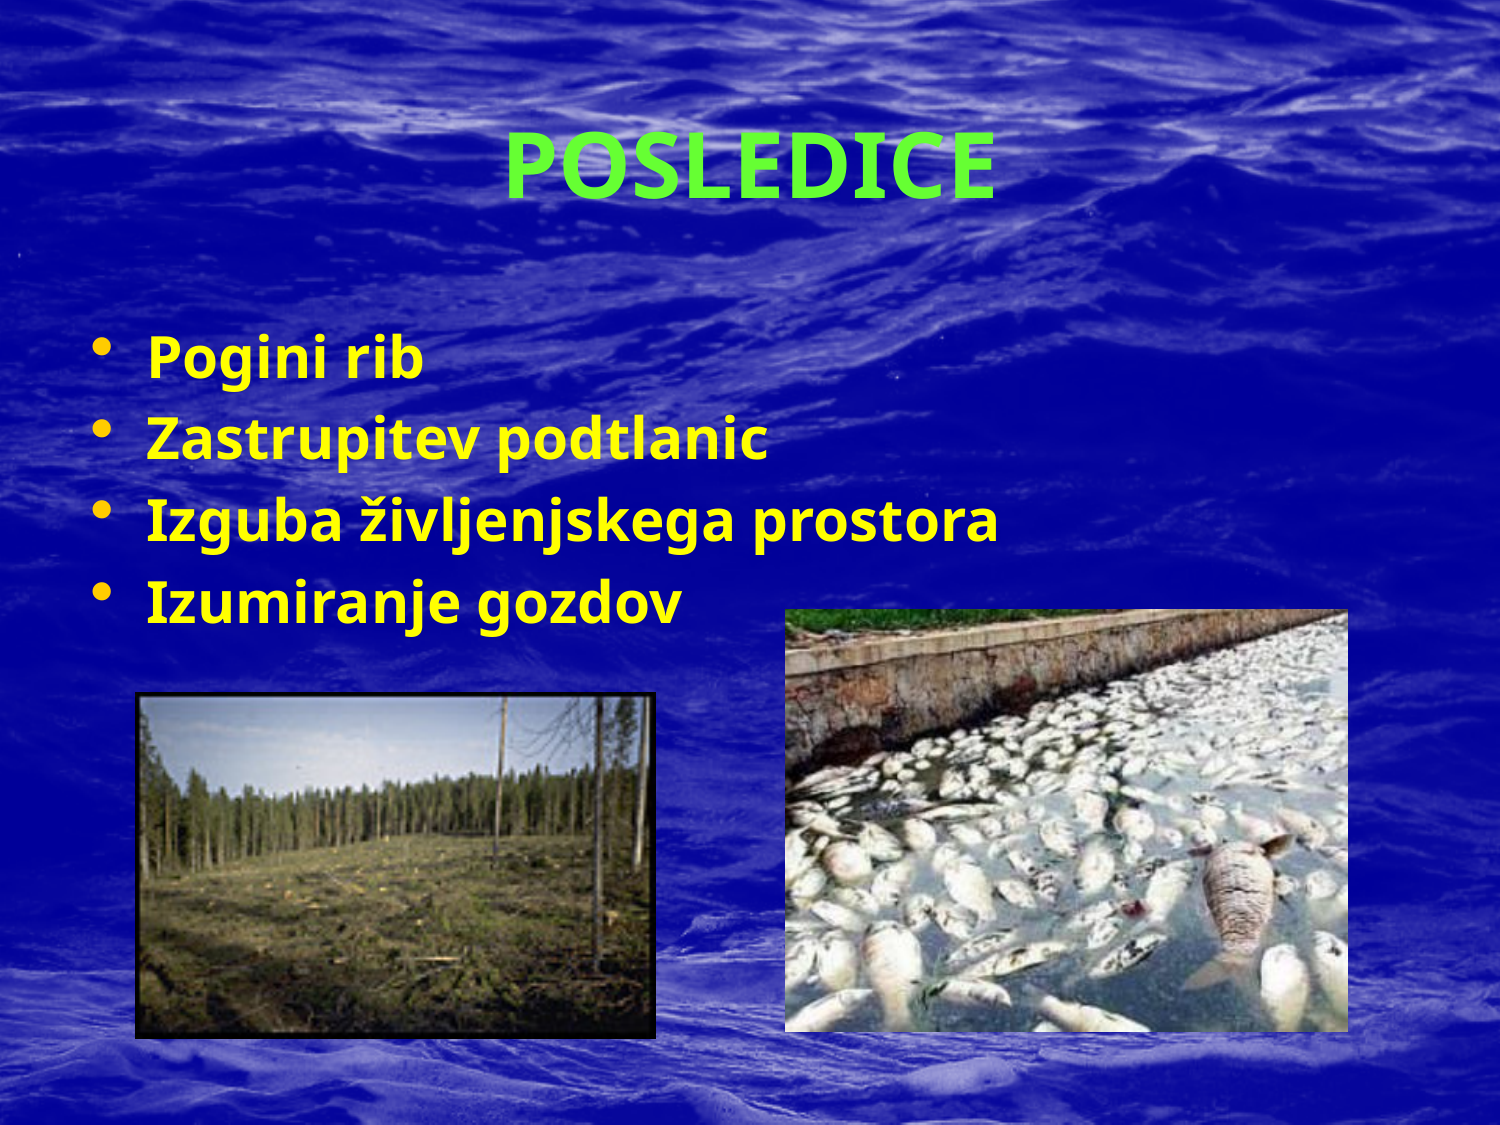

# POSLEDICE
Pogini rib
Zastrupitev podtlanic
Izguba življenjskega prostora
Izumiranje gozdov